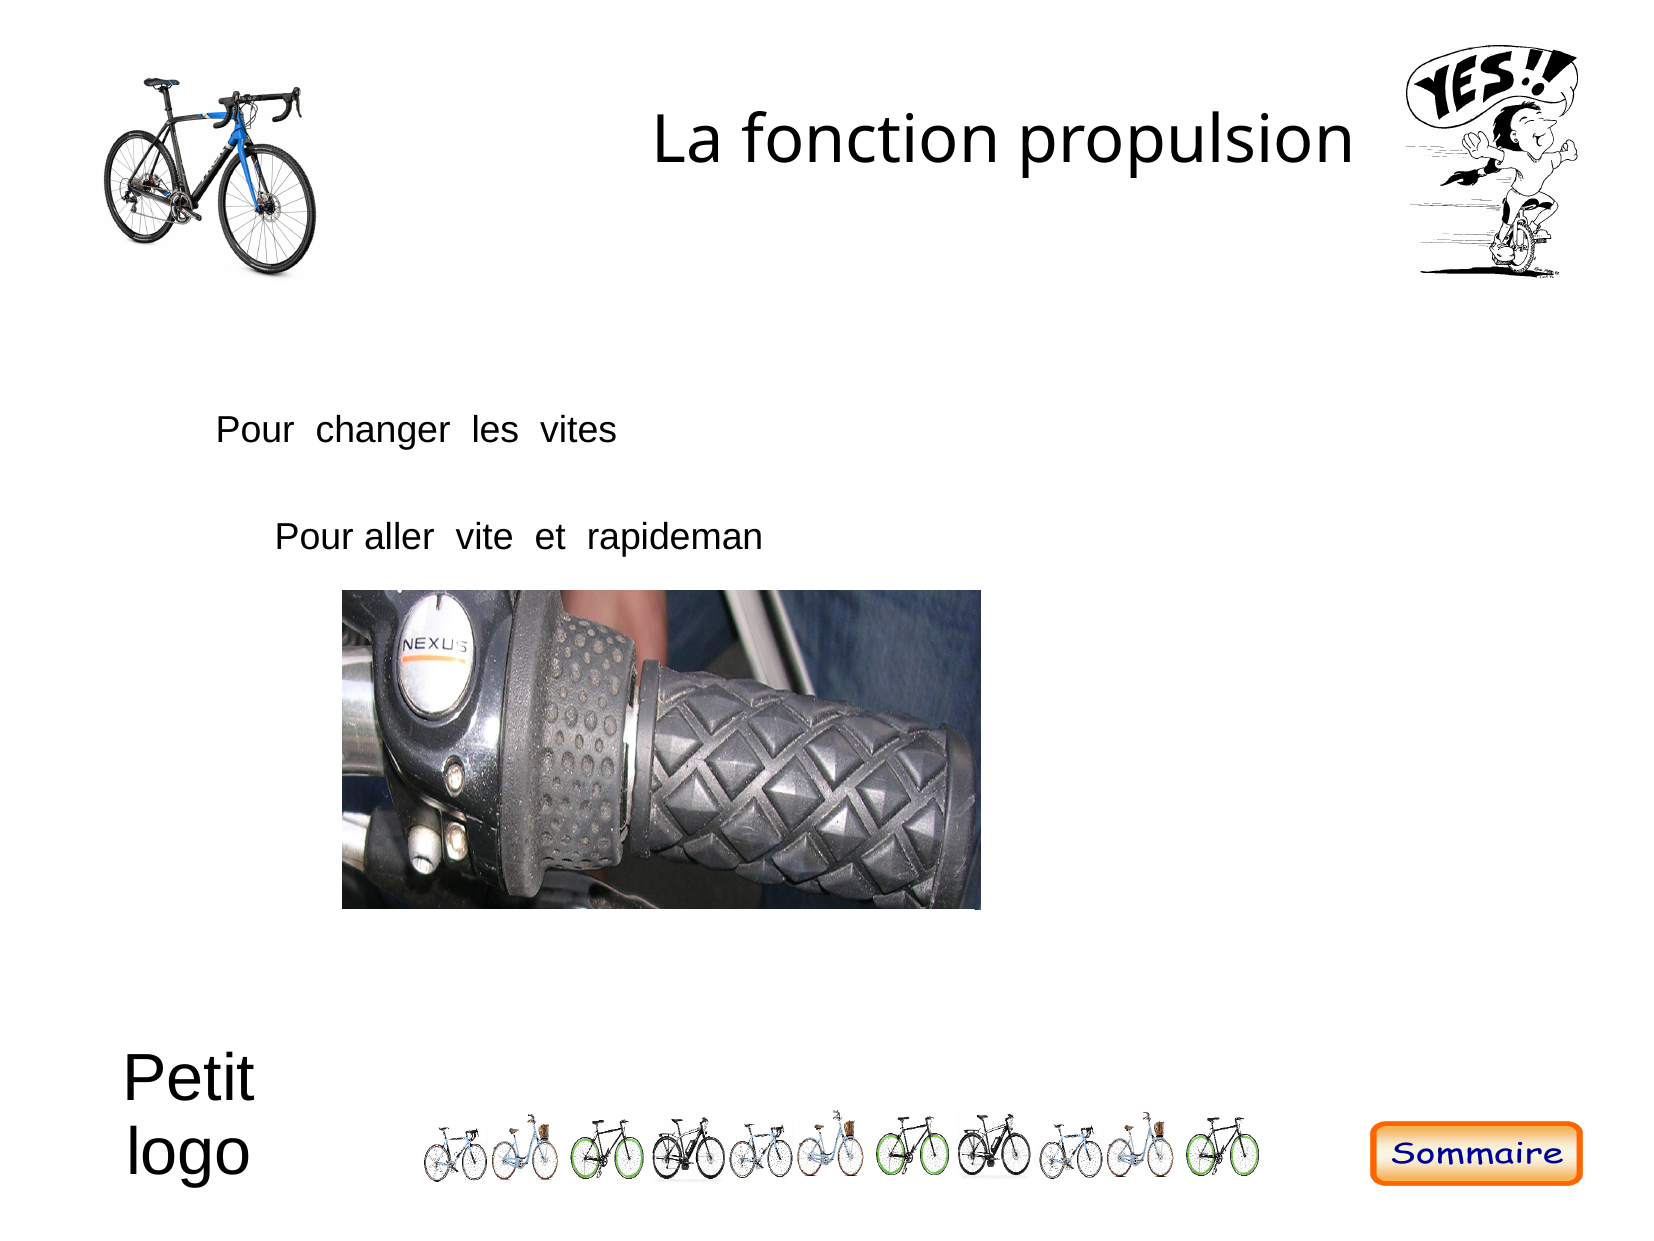

# La fonction propulsion
Pour changer les vites
Pour aller vite et rapideman
Petit logo